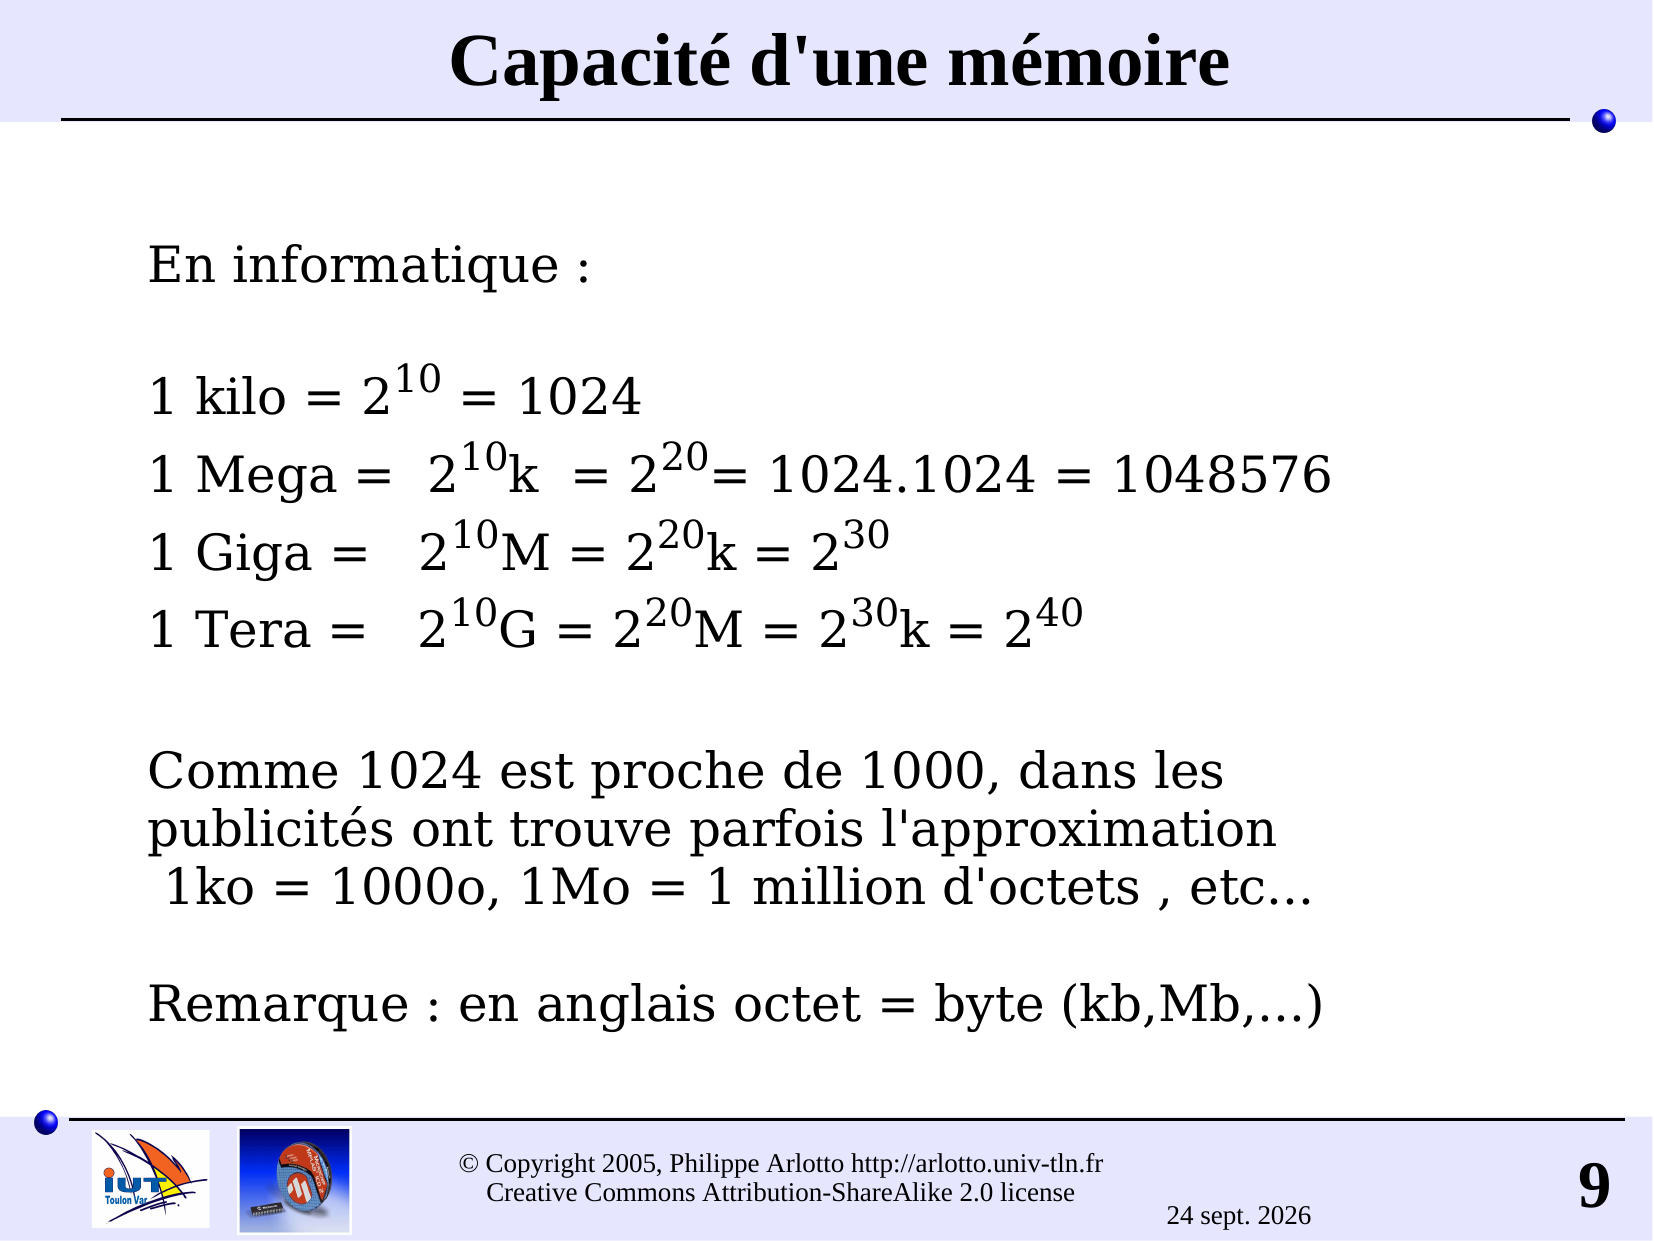

# Capacité d'une mémoire
En informatique :
1 kilo = 210 = 1024
1 Mega = 210k = 220= 1024.1024 = 1048576
1 Giga = 210M = 220k = 230
1 Tera = 210G = 220M = 230k = 240
Comme 1024 est proche de 1000, dans les publicités ont trouve parfois l'approximation
 1ko = 1000o, 1Mo = 1 million d'octets , etc...
Remarque : en anglais octet = byte (kb,Mb,...)